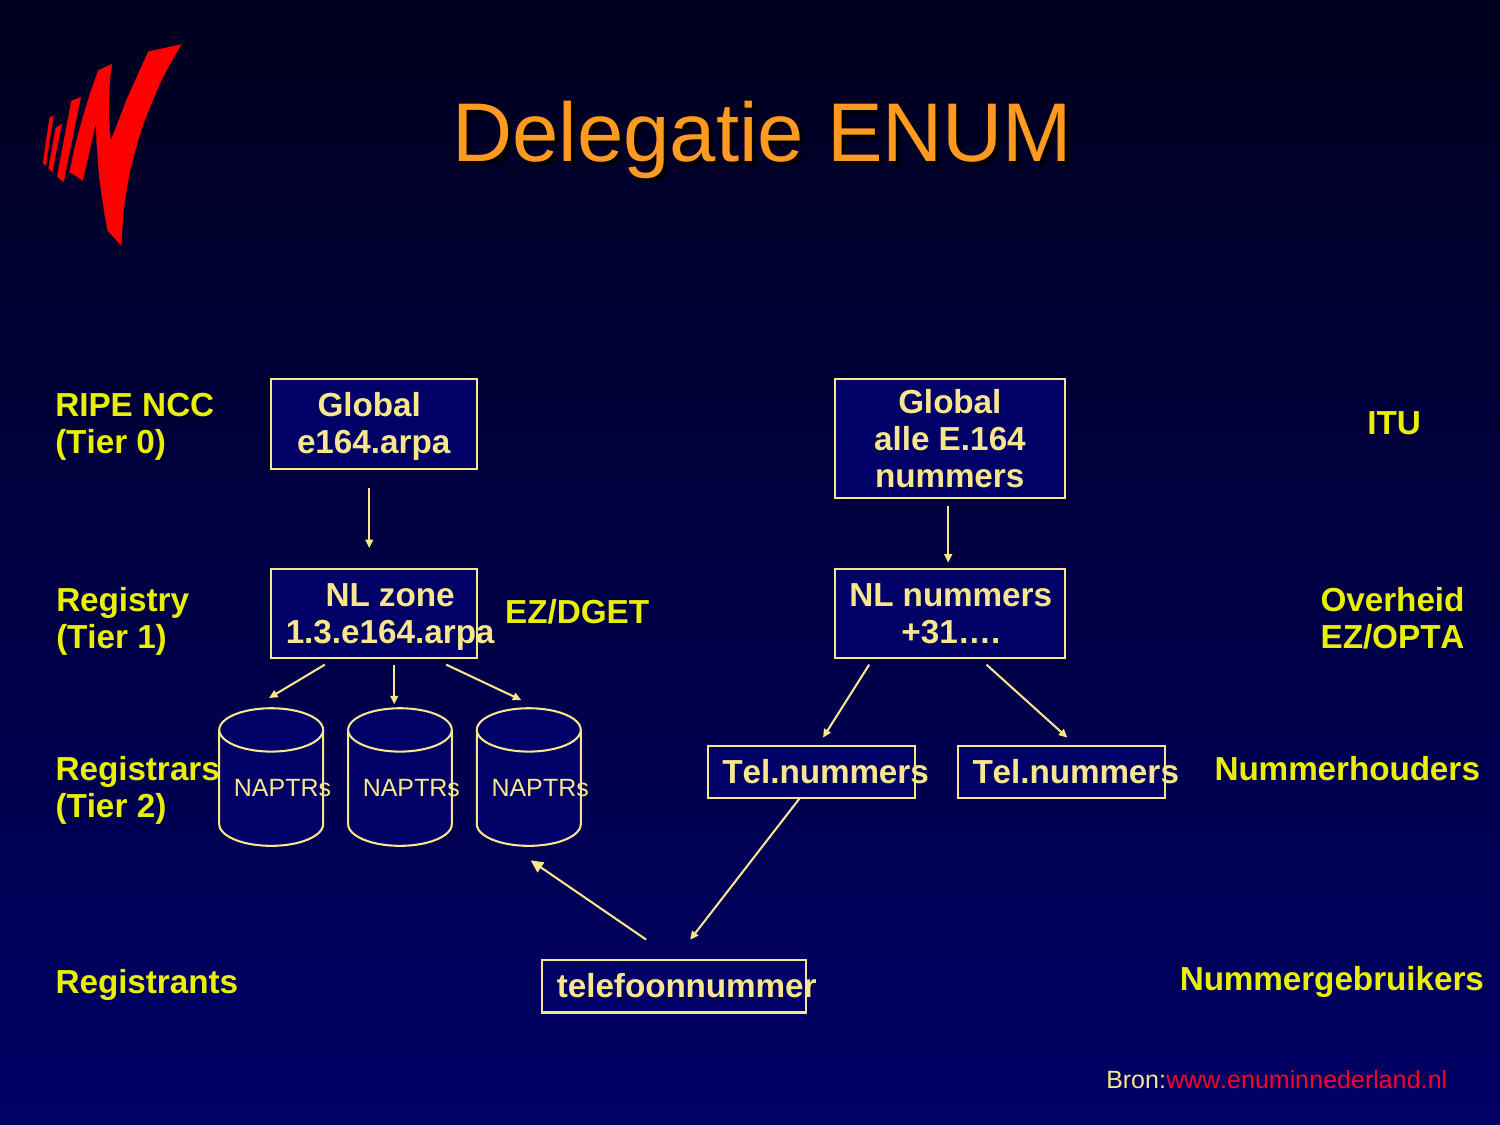

# Delegatie ENUM
RIPE NCC
(Tier 0)
Global
e164.arpa
Global
alle E.164
nummers
ITU
NL zone
1.3.e164.arpa
NL nummers
+31….
Registry
(Tier 1)
Overheid
EZ/OPTA
EZ/DGET
NAPTRs
NAPTRs
NAPTRs
Registrars
(Tier 2)
Nummerhouders
Tel.nummers
Tel.nummers
Nummergebruikers
Registrants
telefoonnummer
Bron:www.enuminnederland.nl